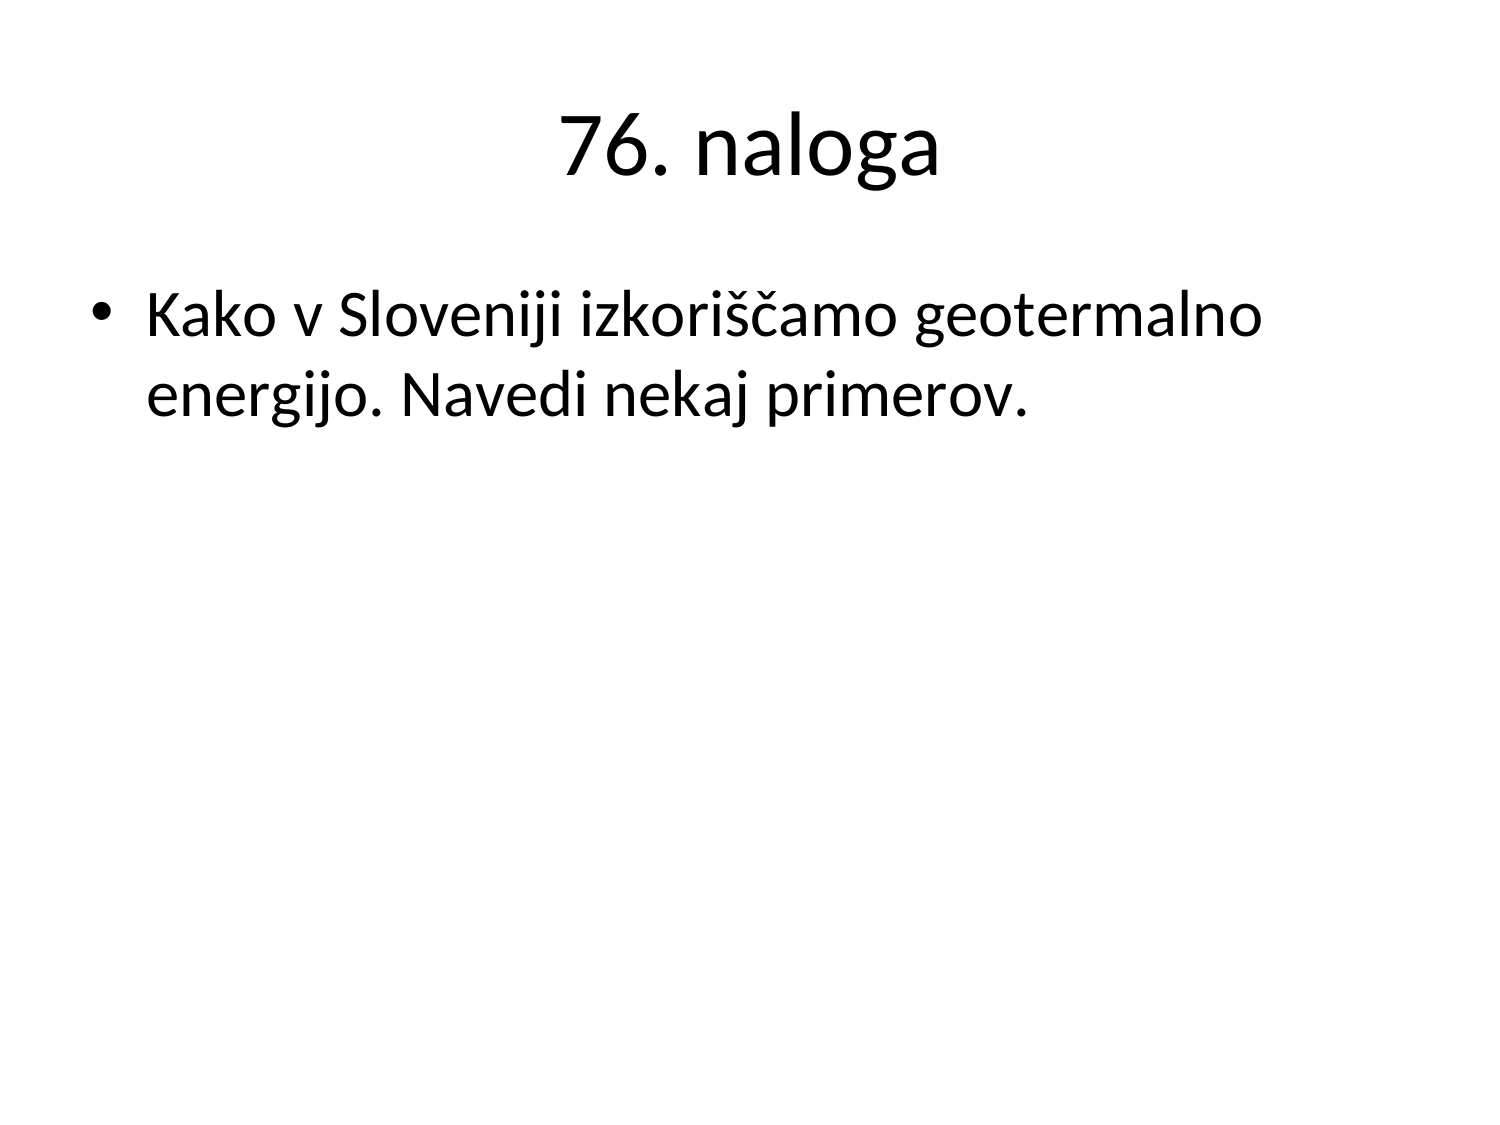

76. naloga
Kako v Sloveniji izkoriščamo geotermalno energijo. Navedi nekaj primerov.